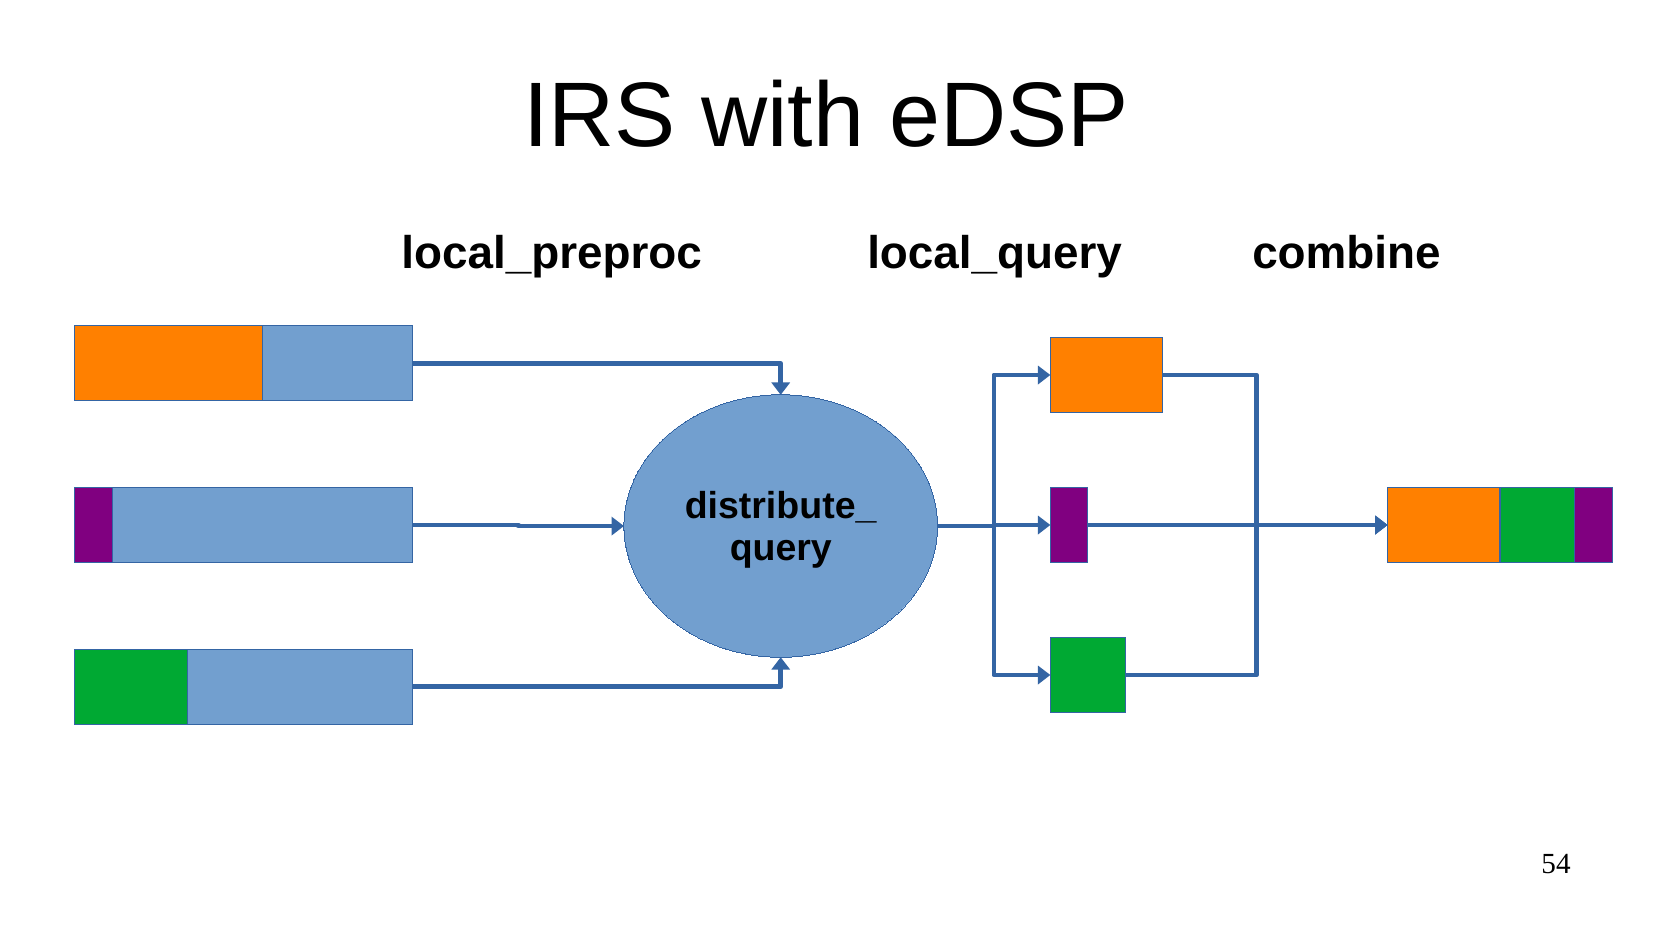

# IRS with eDSP
local_preproc
local_query
combine
distribute_query
54